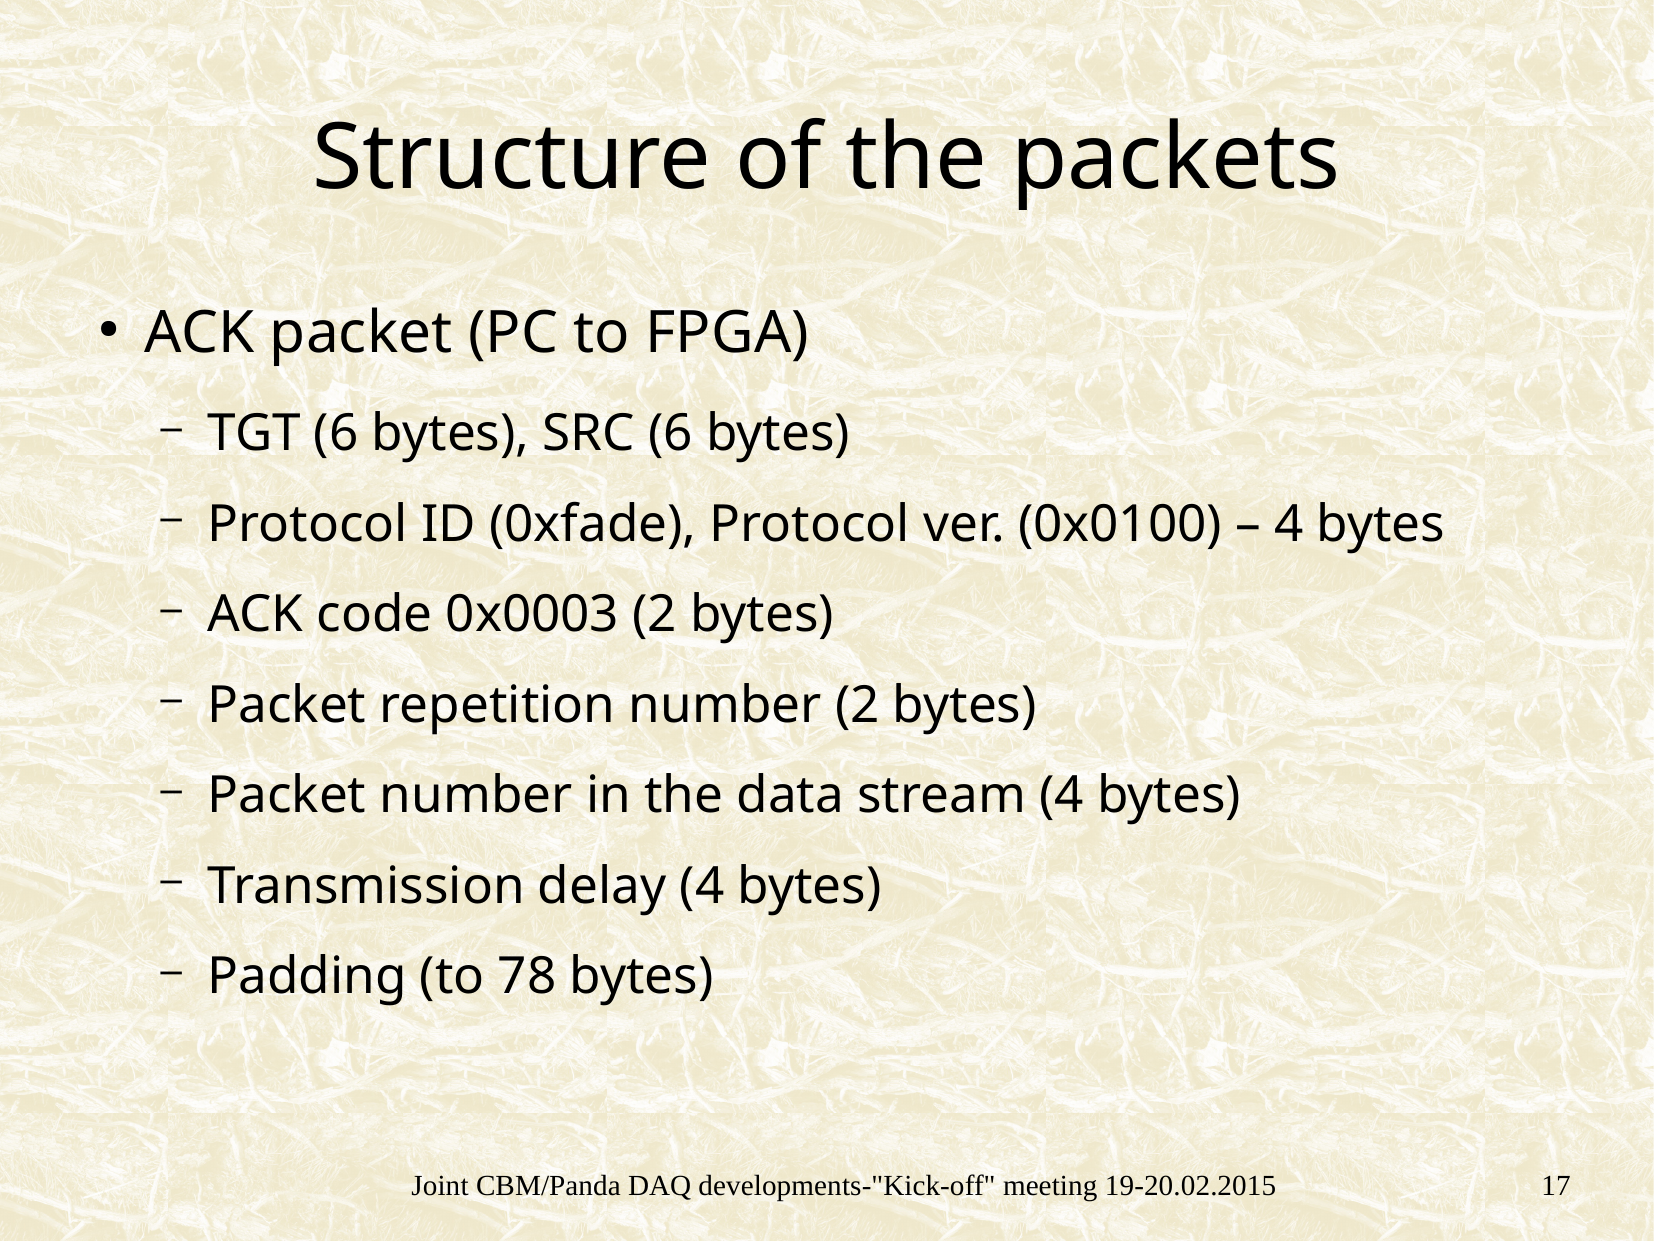

# Structure of the packets
ACK packet (PC to FPGA)
TGT (6 bytes), SRC (6 bytes)
Protocol ID (0xfade), Protocol ver. (0x0100) – 4 bytes
ACK code 0x0003 (2 bytes)
Packet repetition number (2 bytes)
Packet number in the data stream (4 bytes)
Transmission delay (4 bytes)
Padding (to 78 bytes)
Joint CBM/Panda DAQ developments-"Kick-off" meeting 19-20.02.2015
17